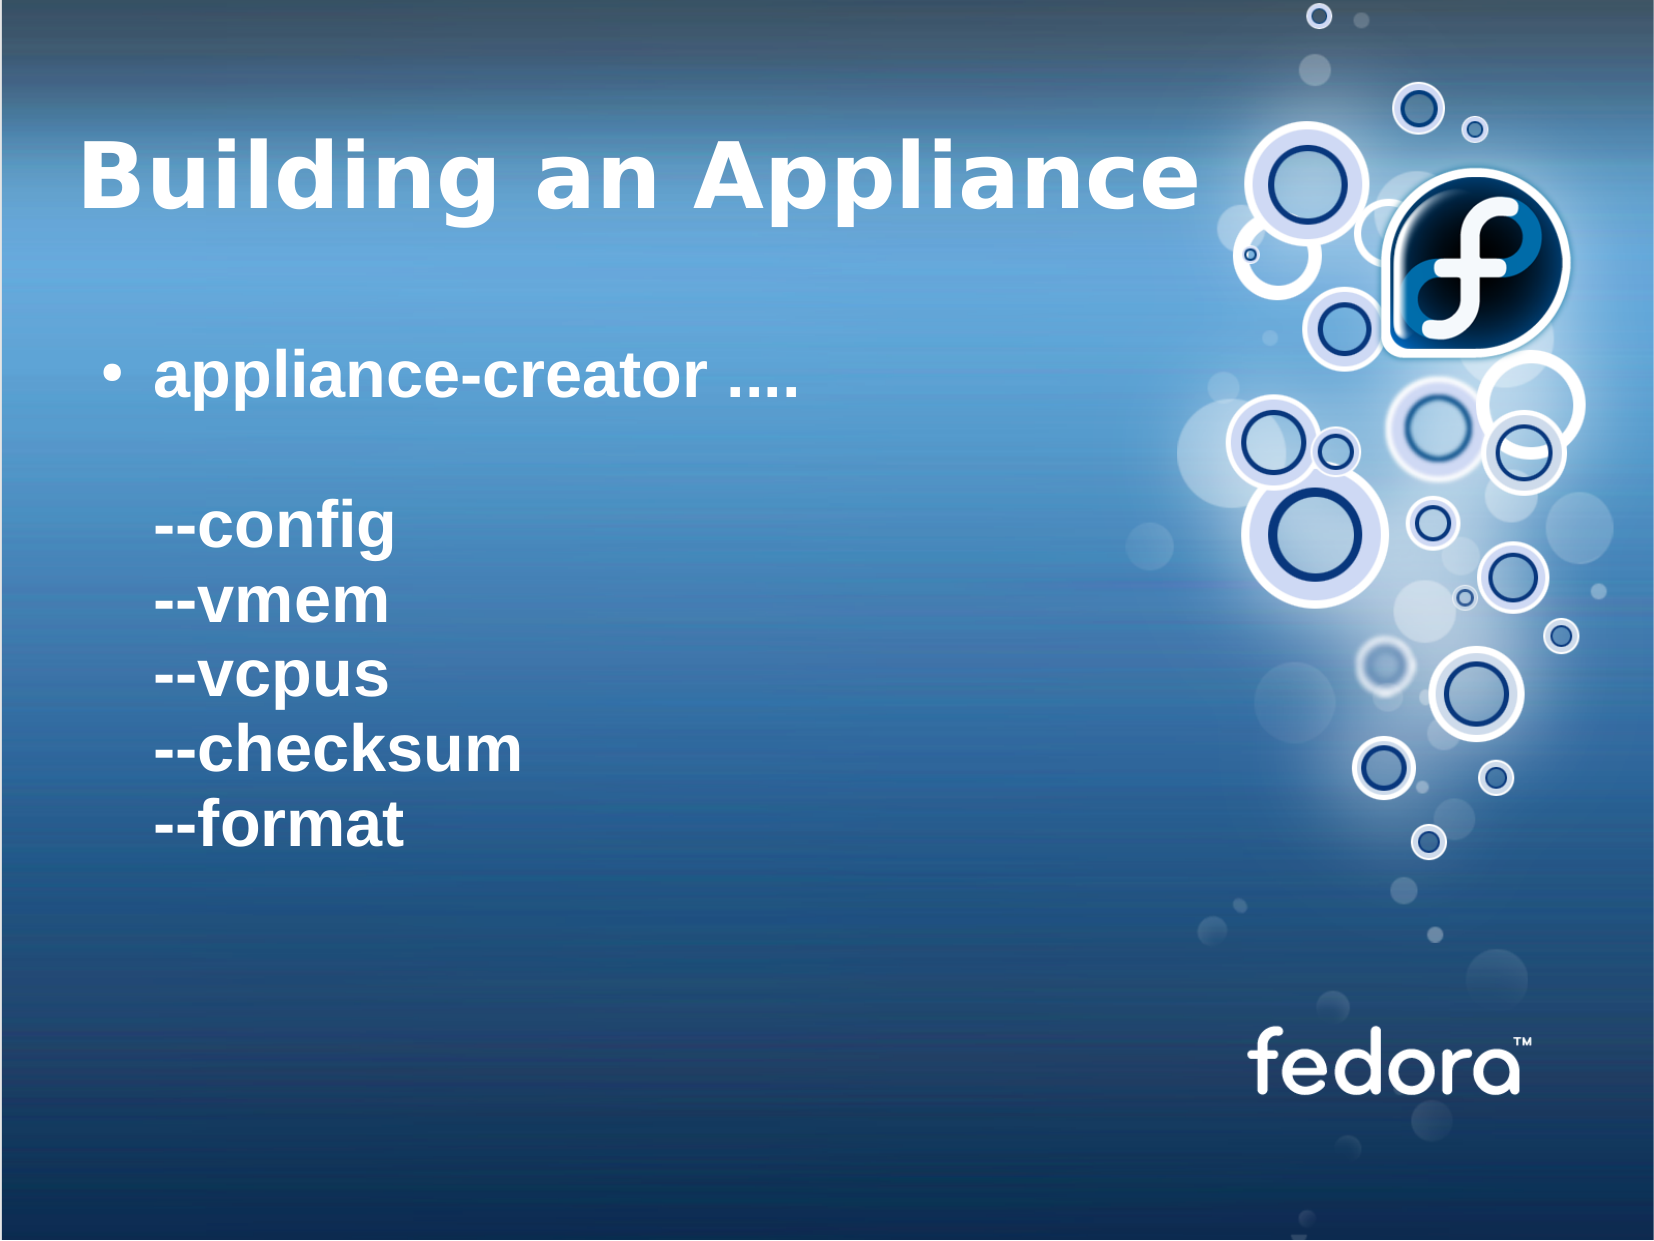

# Building an Appliance
appliance-creator ....
--config
--vmem
--vcpus
--checksum
--format